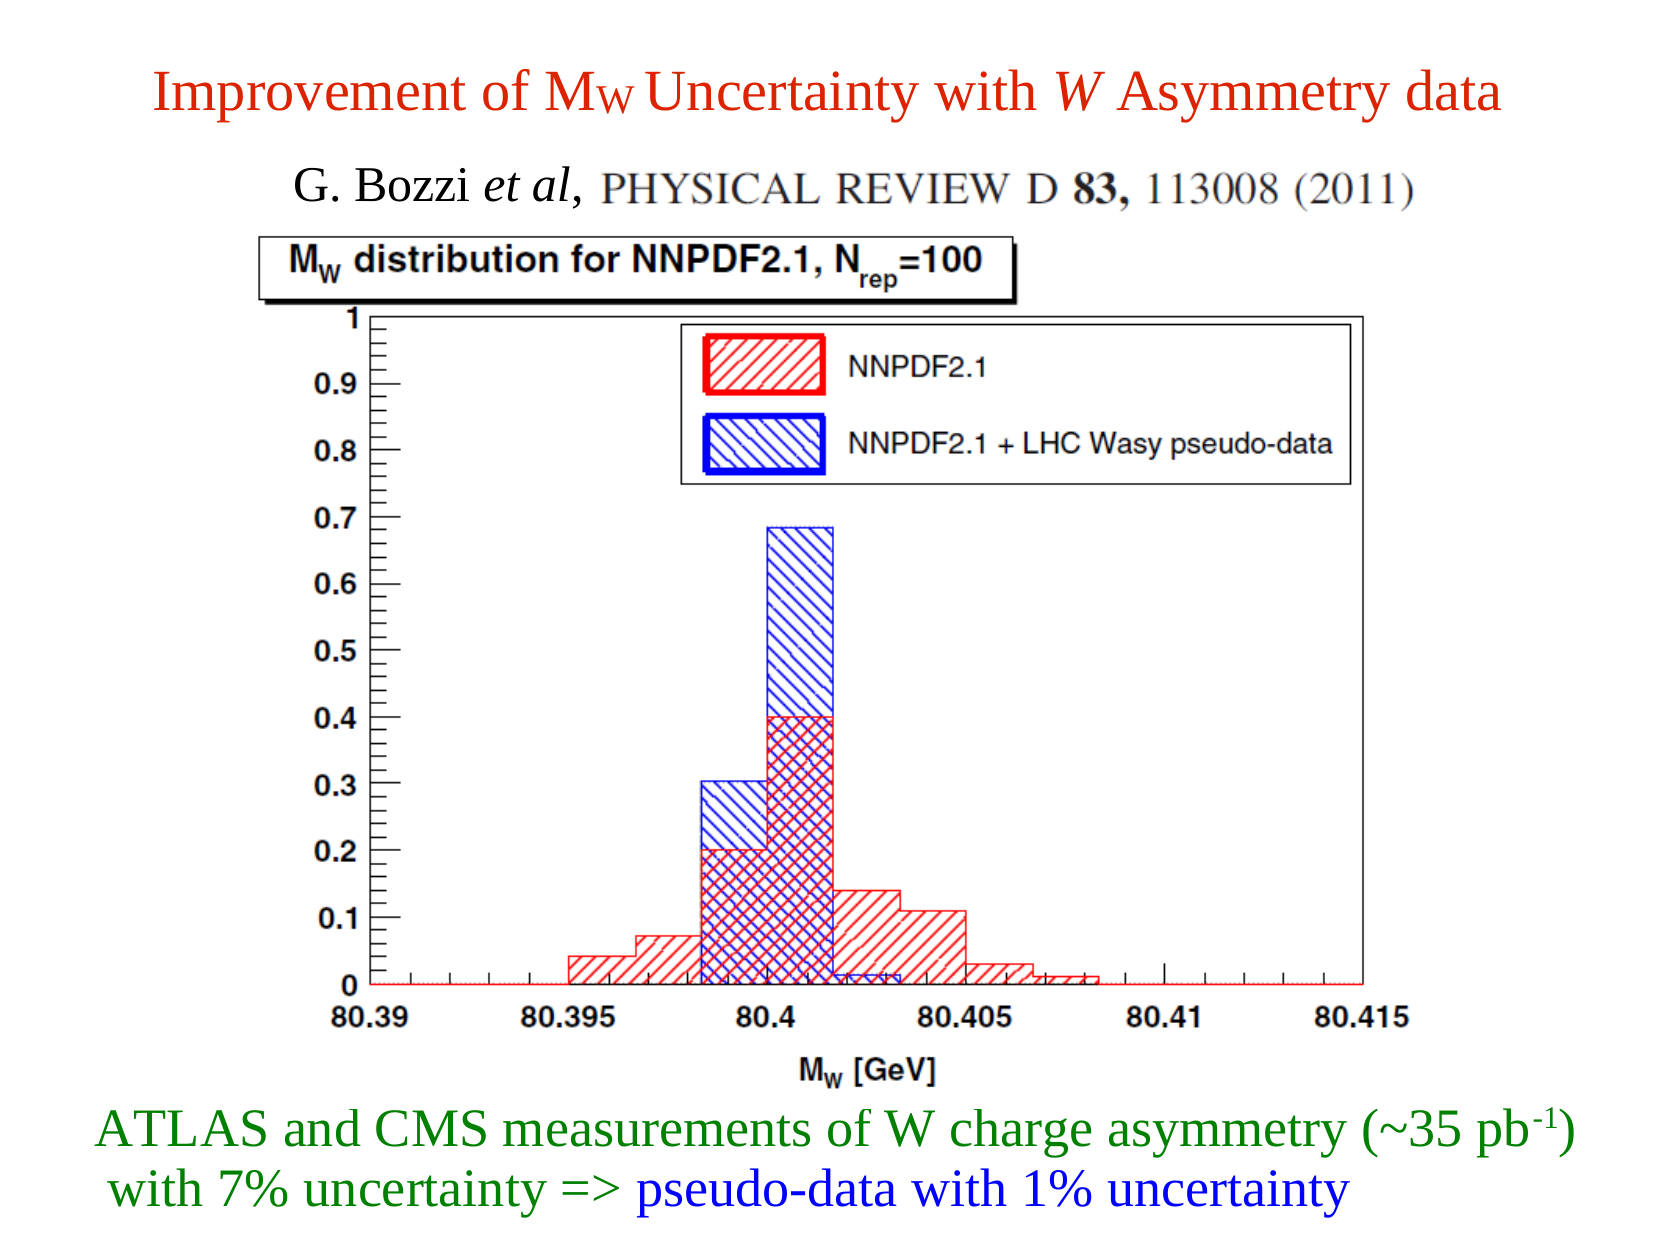

# Improvement of MW Uncertainty with W Asymmetry data
G. Bozzi et al,
ATLAS and CMS measurements of W charge asymmetry (~35 pb-1)
 with 7% uncertainty => pseudo-data with 1% uncertainty